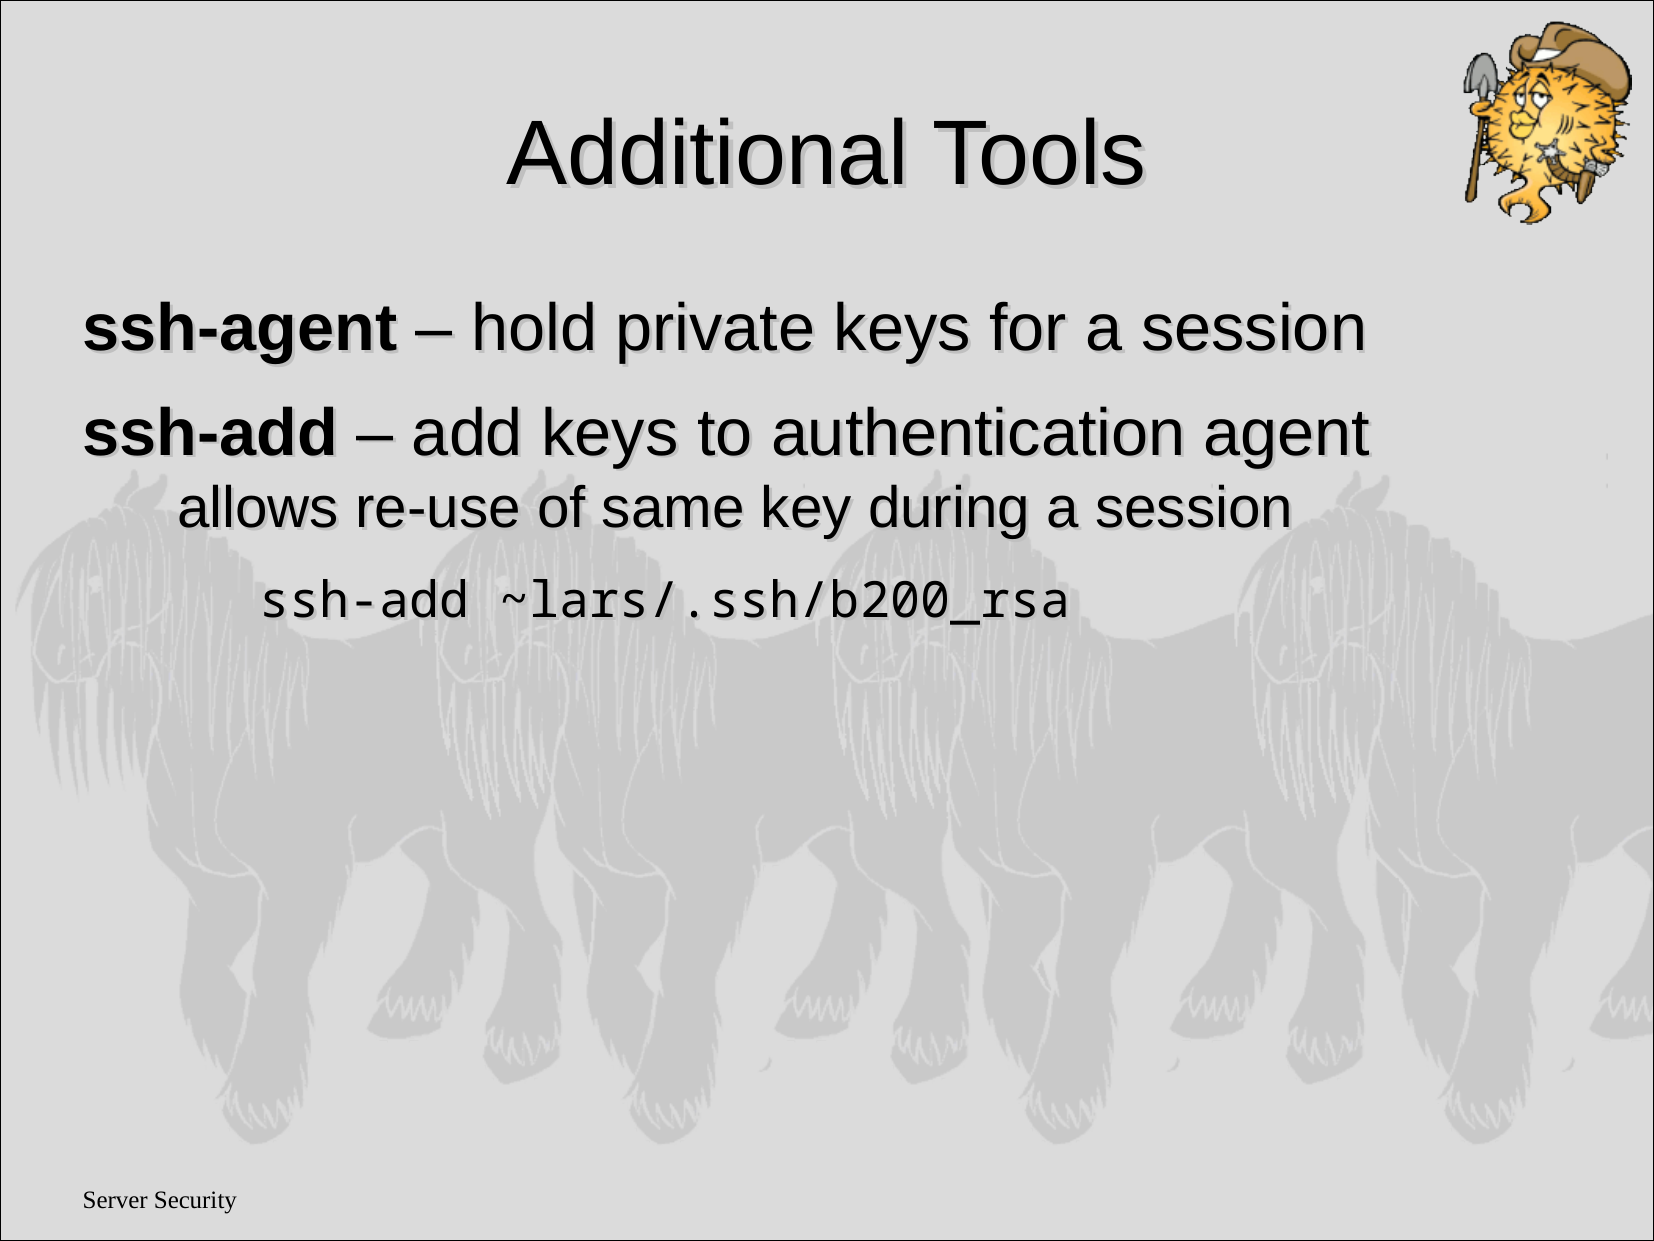

# Additional Tools
ssh-agent – hold private keys for a session
ssh-add – add keys to authentication agent
allows re-use of same key during a session
ssh-add ~lars/.ssh/b200_rsa